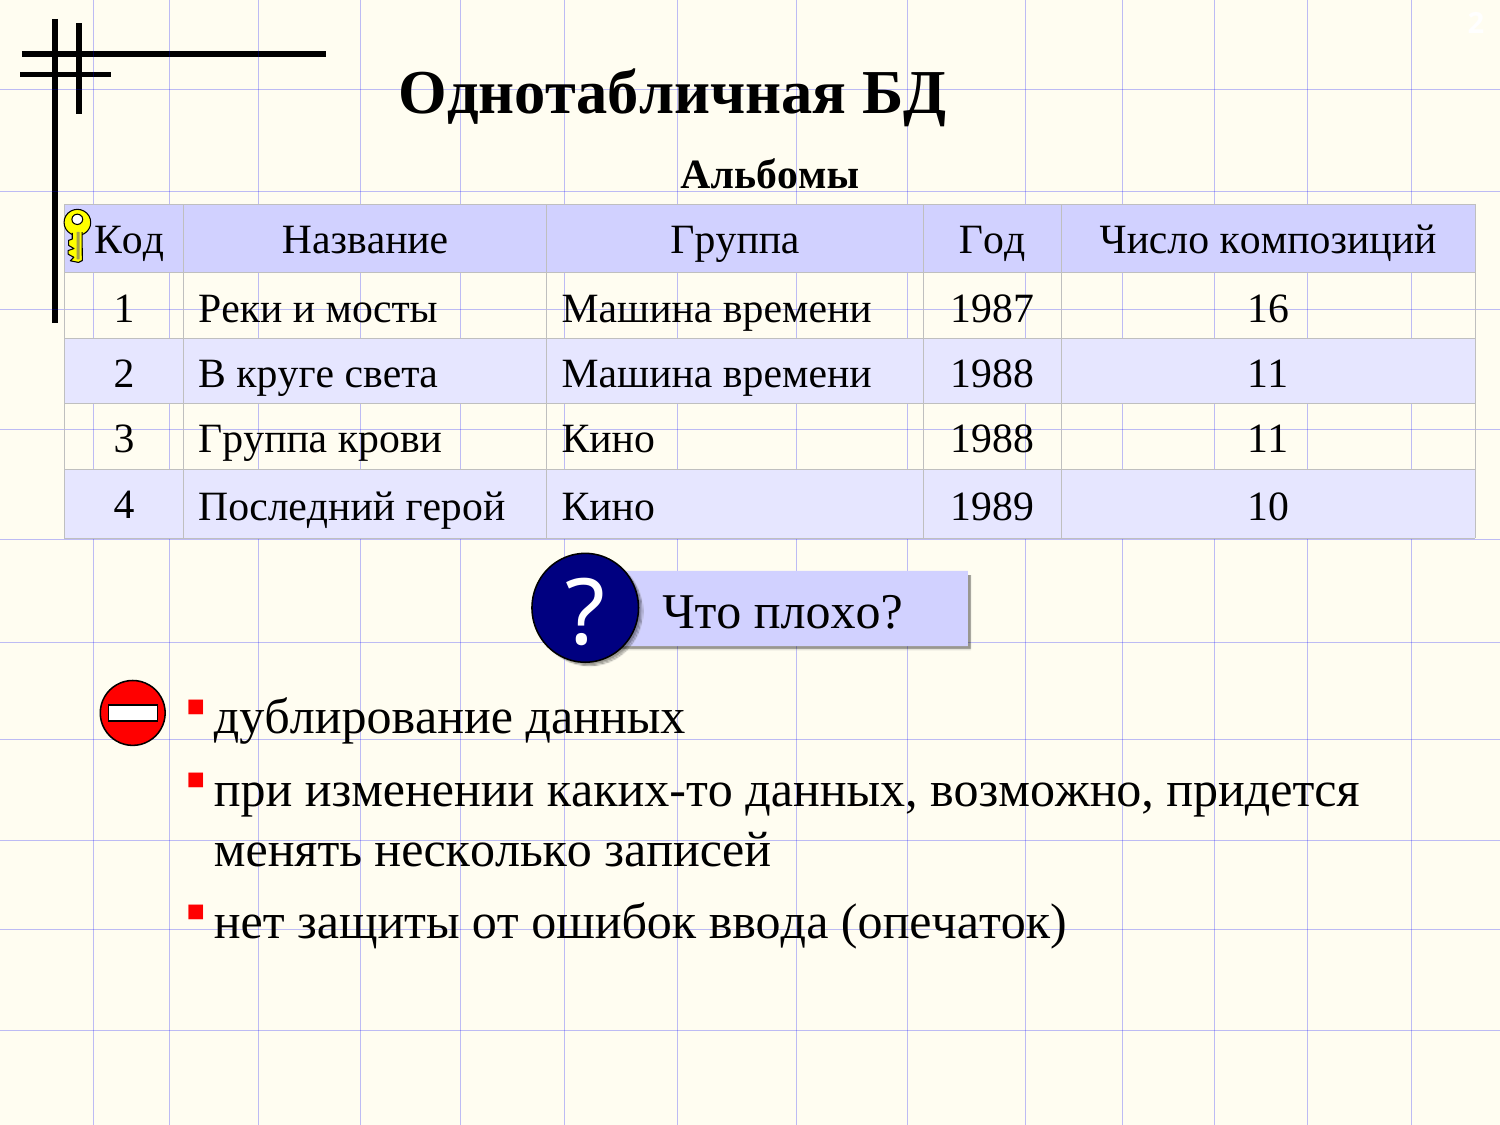

# Однотабличная БД
| Альбомы | | | | |
| --- | --- | --- | --- | --- |
| Код | Название | Группа | Год | Число композиций |
| 1 | Реки и мосты | Машина времени | 1987 | 16 |
| 2 | В круге света | Машина времени | 1988 | 11 |
| 3 | Группа крови | Кино | 1988 | 11 |
| 4 | Последний герой | Кино | 1989 | 10 |
?
 Что плохо?
дублирование данных
при изменении каких-то данных, возможно, придется менять несколько записей
нет защиты от ошибок ввода (опечаток)